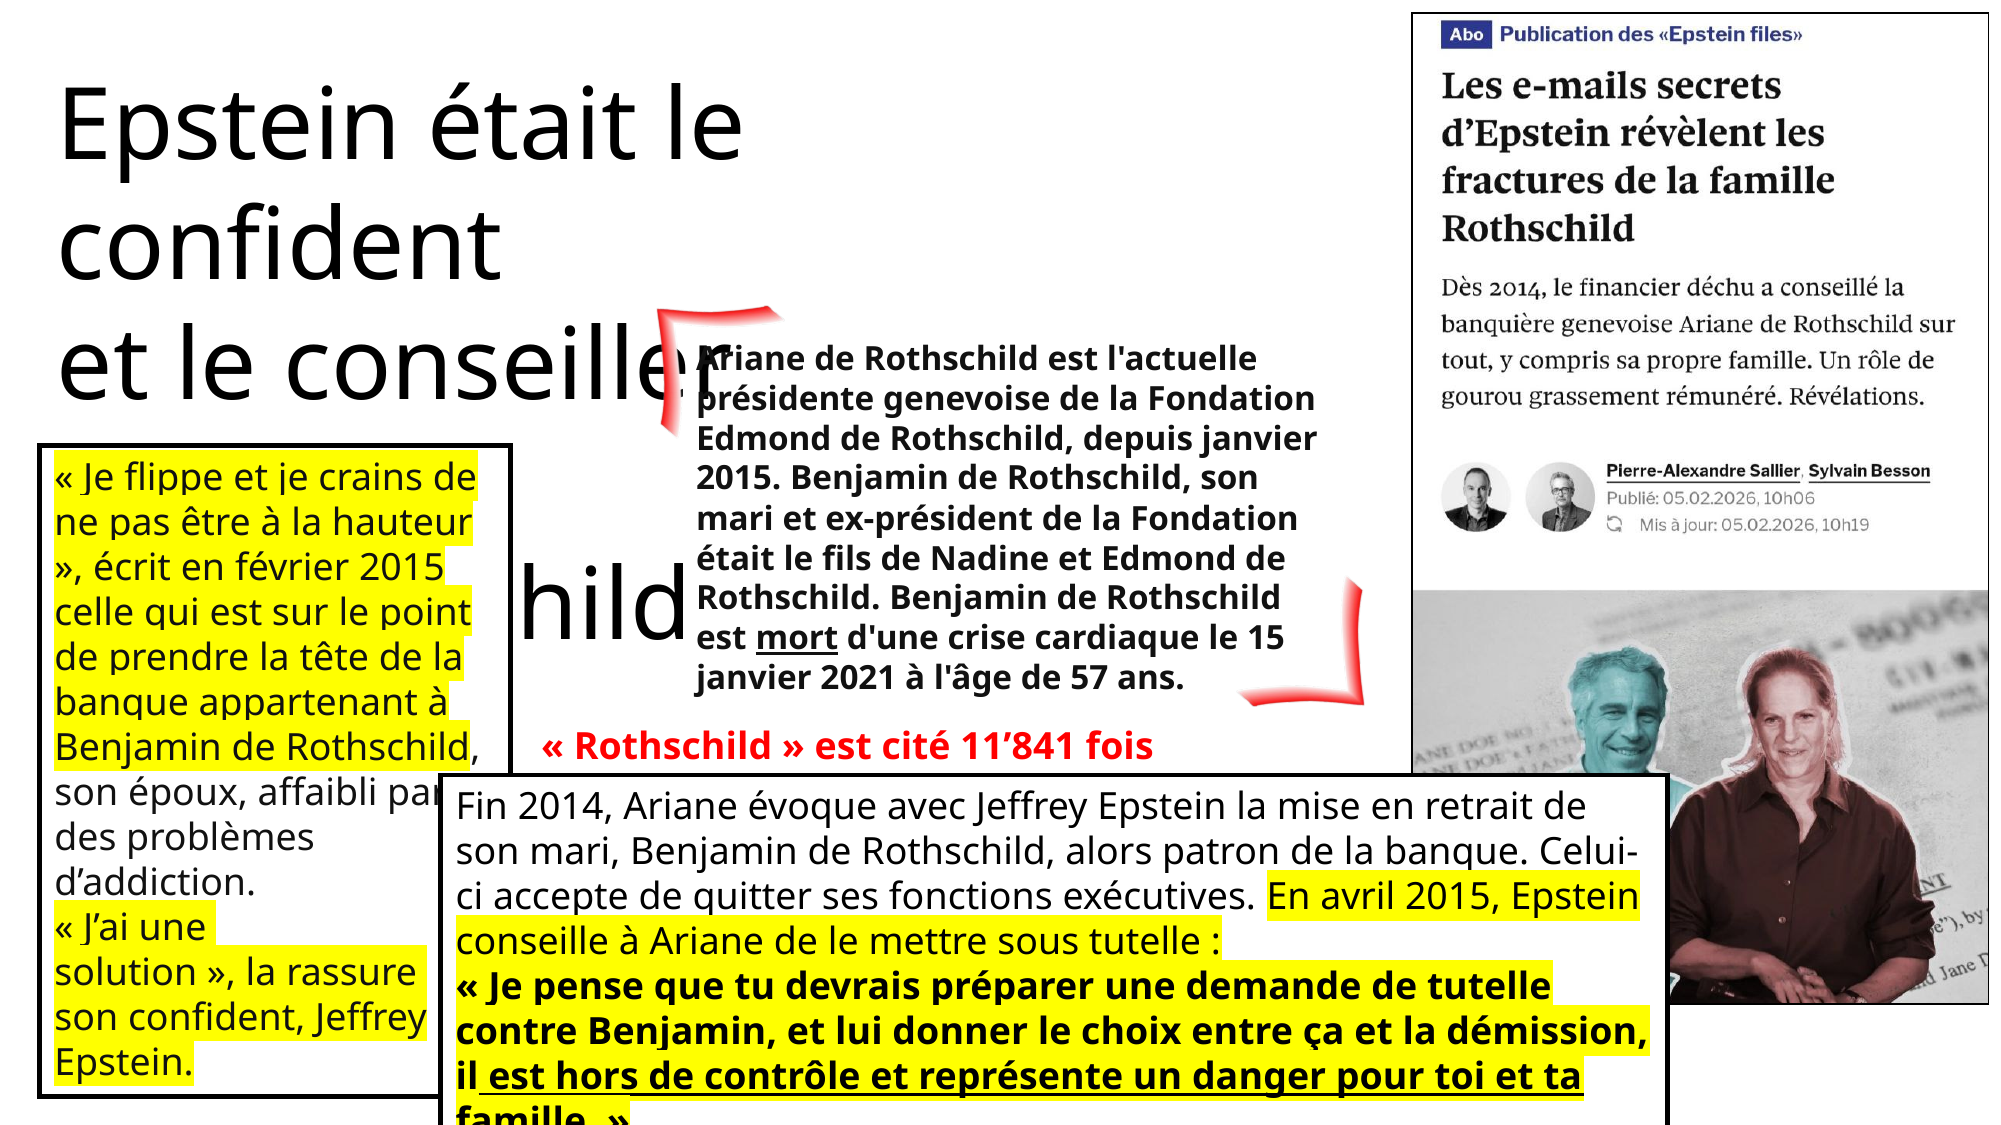

Epstein était le confident
et le conseiller d’Ariane
de Rothschild
Ariane de Rothschild est l'actuelle présidente genevoise de la Fondation Edmond de Rothschild, depuis janvier 2015. Benjamin de Rothschild, son mari et ex-président de la Fondation était le fils de Nadine et Edmond de Rothschild. Benjamin de Rothschild est mort d'une crise cardiaque le 15 janvier 2021 à l'âge de 57 ans.
« Je flippe et je crains de ne pas être à la hauteur », écrit en février 2015 celle qui est sur le point de prendre la tête de la banque appartenant à Benjamin de Rothschild, son époux, affaibli par
des problèmes d’addiction.
« J’ai une
solution », la rassure
son confident, Jeffrey Epstein.
« Rothschild » est cité 11’841 fois
Fin 2014, Ariane évoque avec Jeffrey Epstein la mise en retrait de son mari, Benjamin de Rothschild, alors patron de la banque. Celui-ci accepte de quitter ses fonctions exécutives. En avril 2015, Epstein conseille à Ariane de le mettre sous tutelle :
« Je pense que tu devrais préparer une demande de tutelle contre Benjamin, et lui donner le choix entre ça et la démission, il est hors de contrôle et représente un danger pour toi et ta famille. »